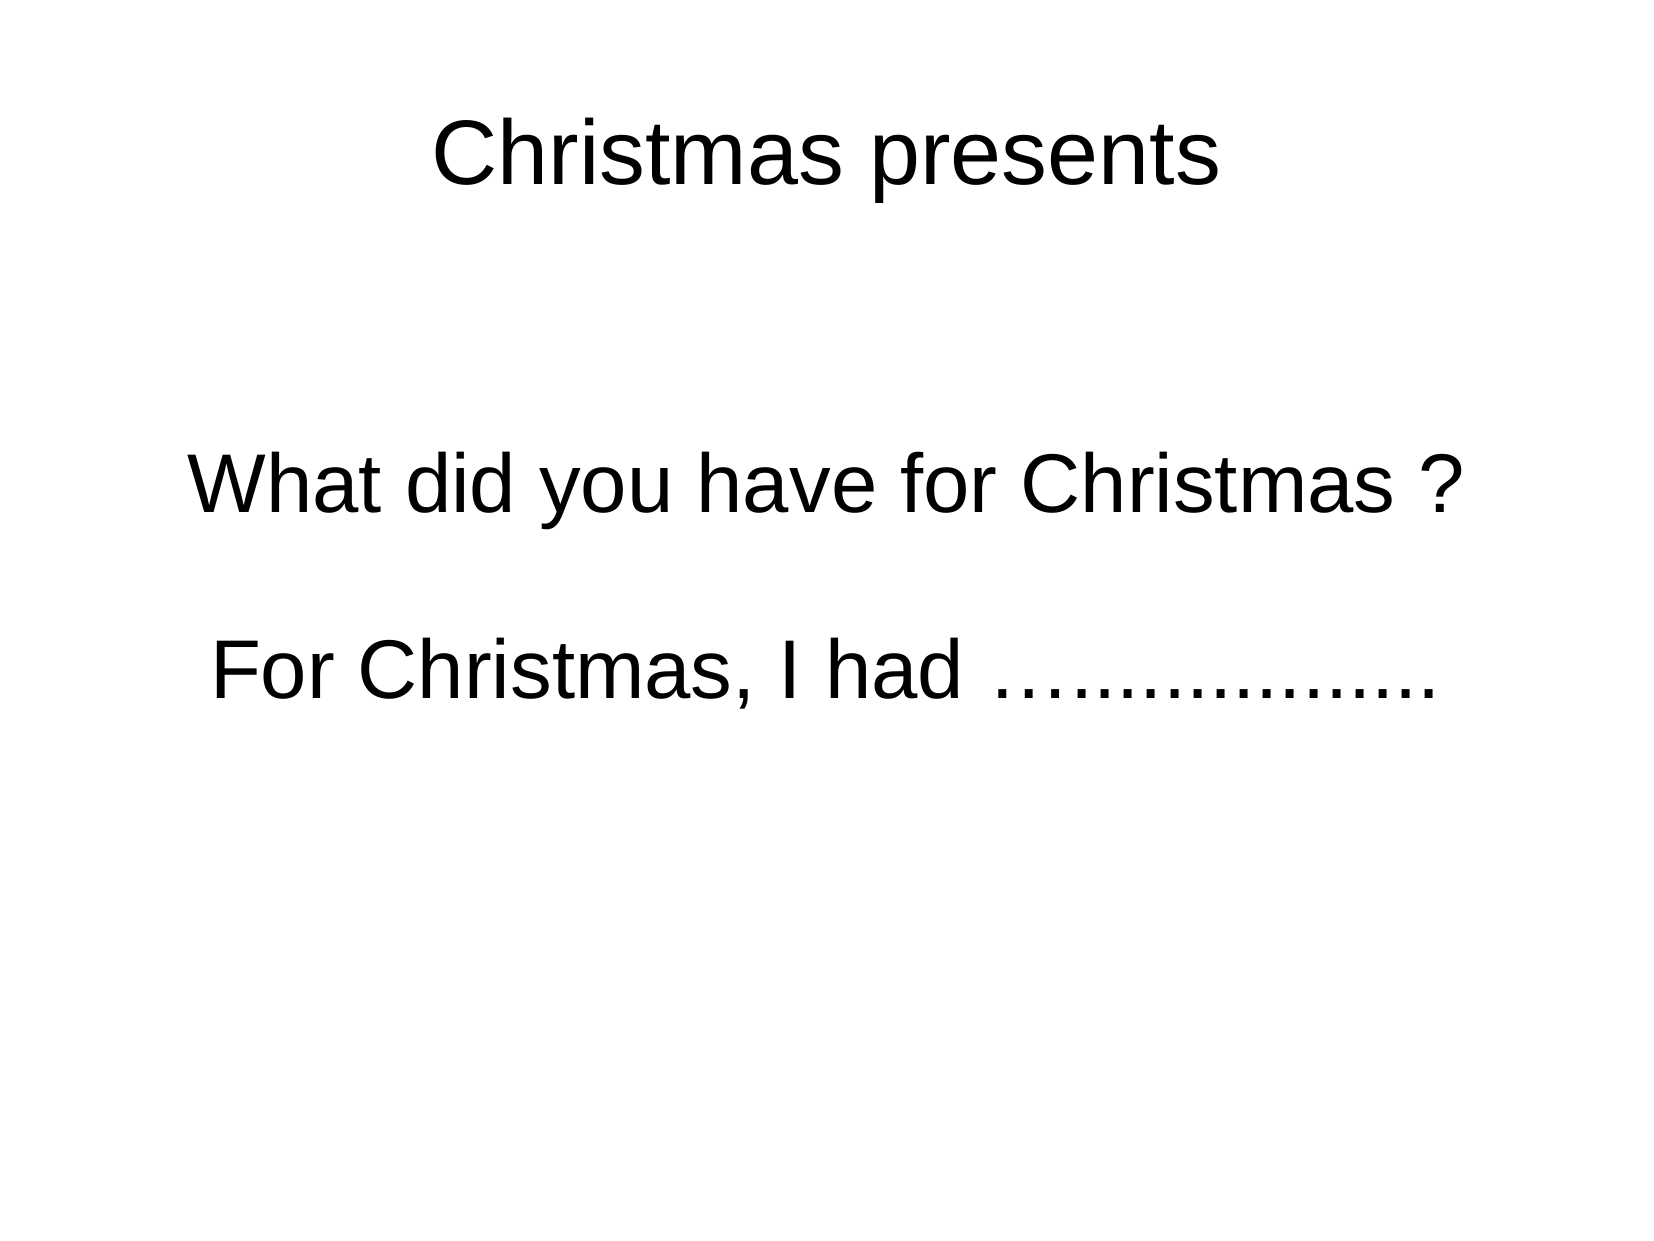

# Christmas presents
What did you have for Christmas ?
For Christmas, I had …................